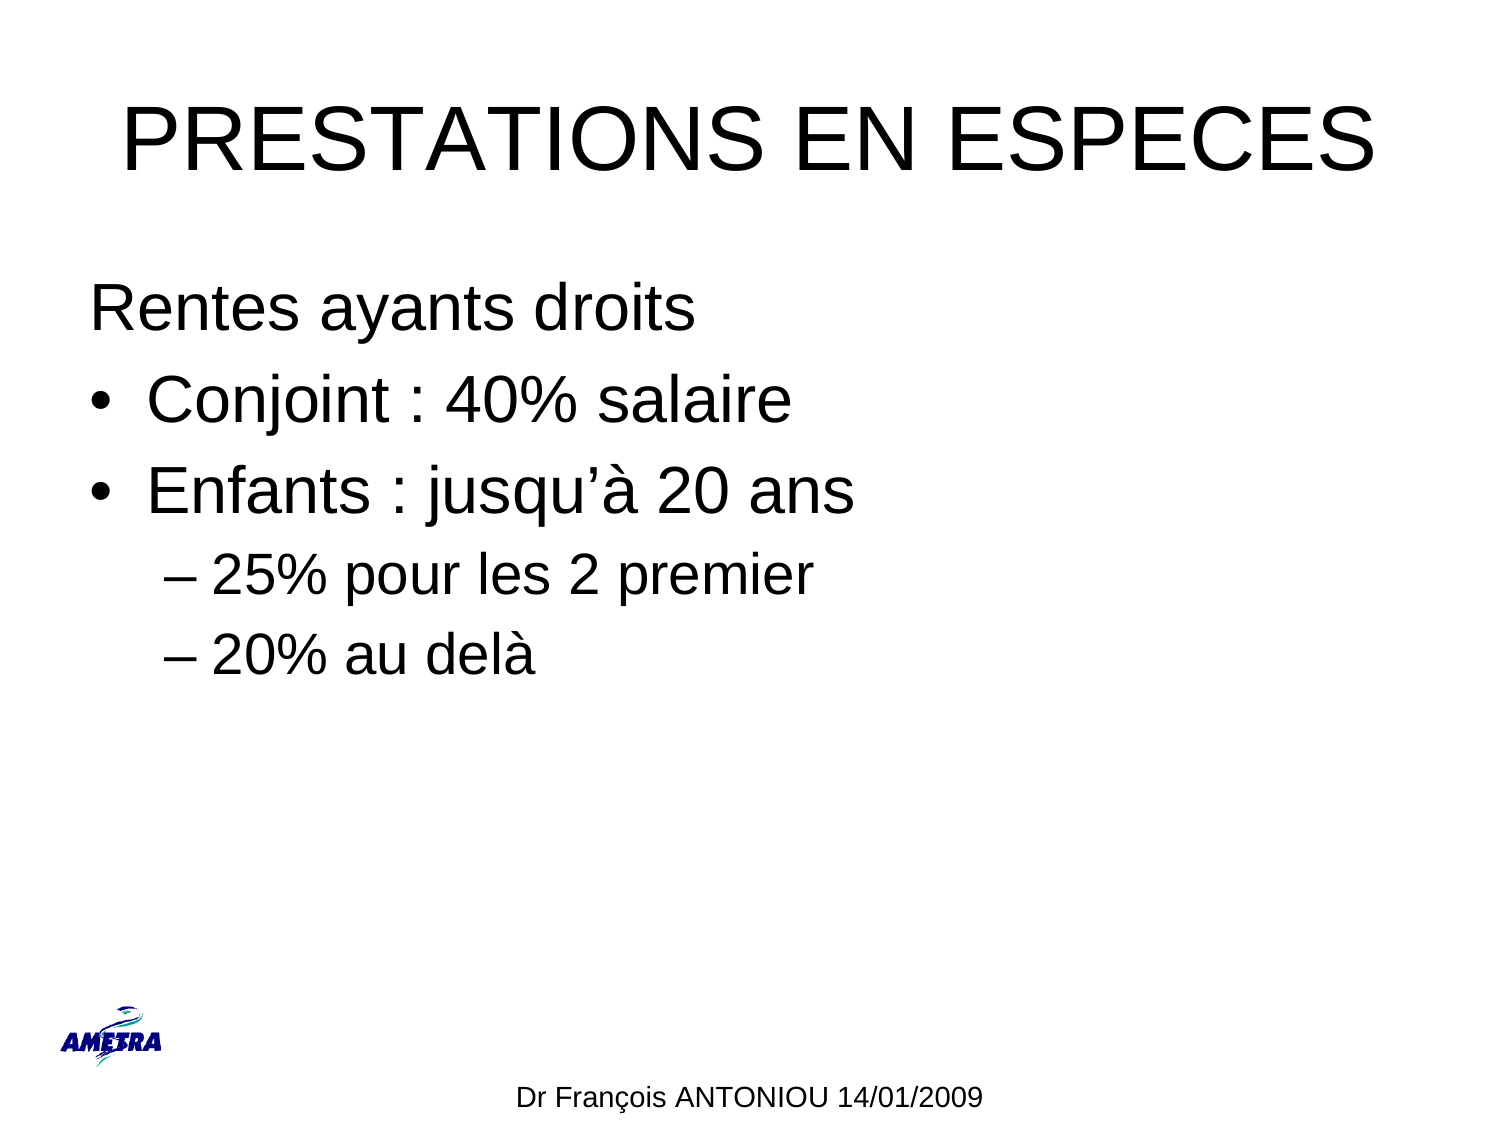

# PRESTATIONS EN ESPECES
Rentes ayants droits
Conjoint : 40% salaire
Enfants : jusqu’à 20 ans
25% pour les 2 premier
20% au delà
Dr François ANTONIOU 14/01/2009